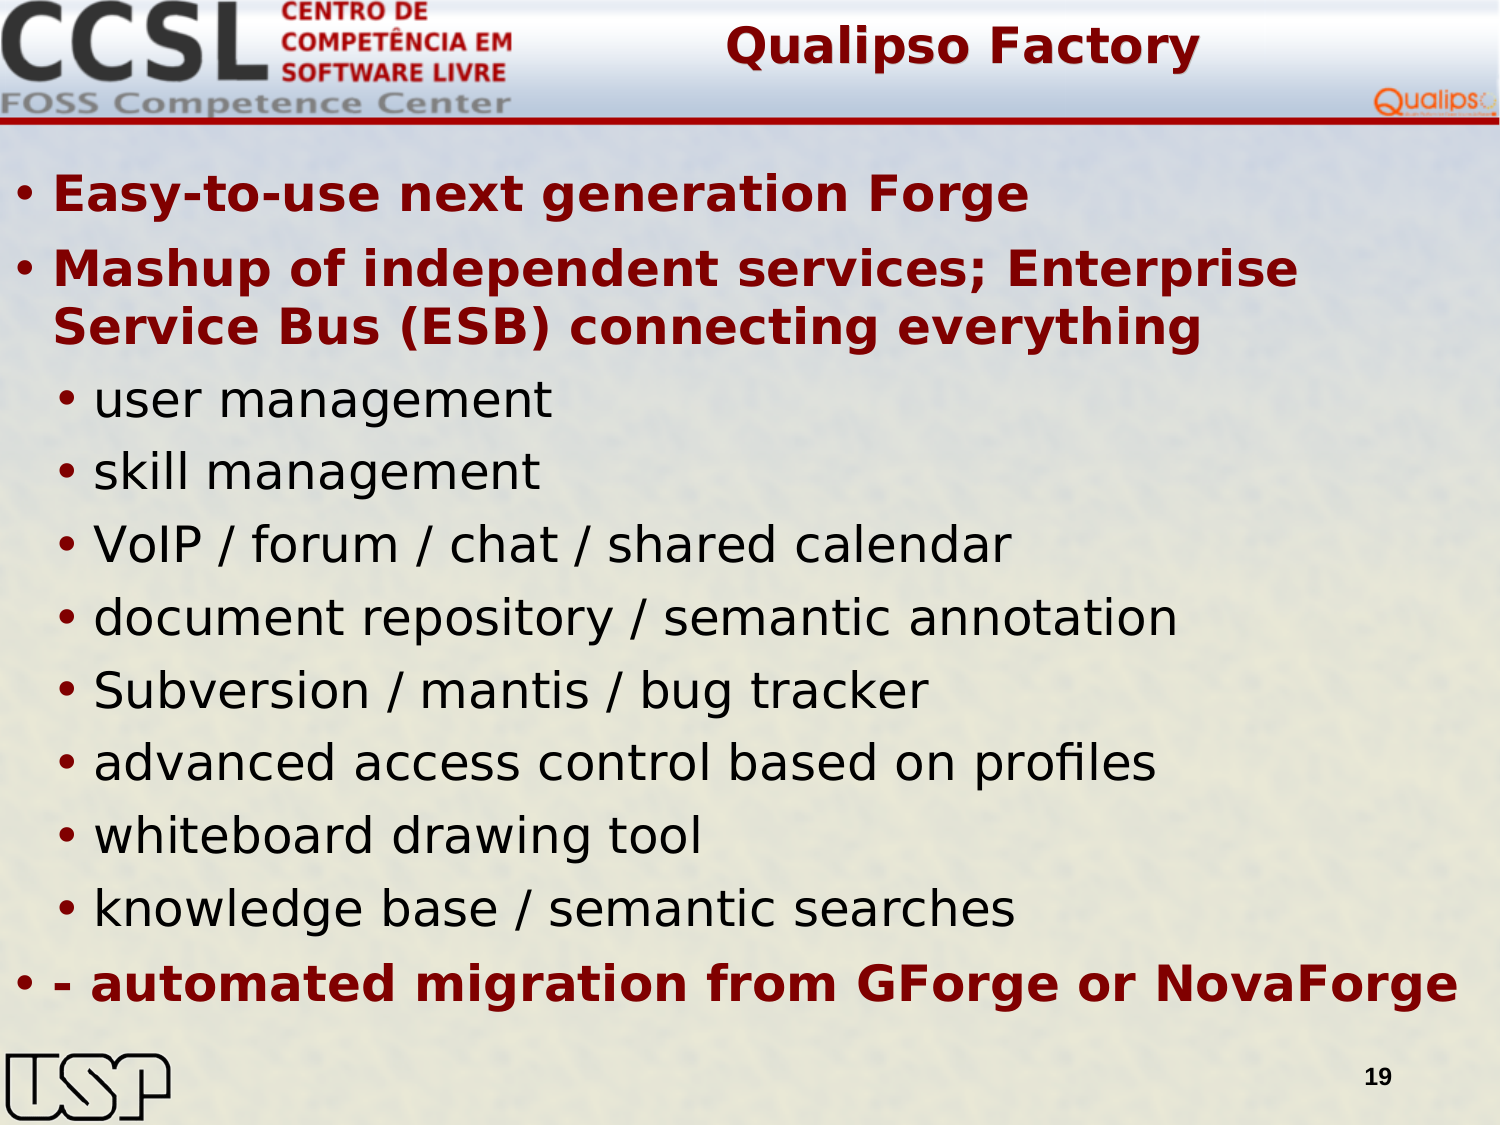

# Qualipso Factory
Easy-to-use next generation Forge
Mashup of independent services; Enterprise Service Bus (ESB) connecting everything
user management
skill management
VoIP / forum / chat / shared calendar
document repository / semantic annotation
Subversion / mantis / bug tracker
advanced access control based on profiles
whiteboard drawing tool
knowledge base / semantic searches
- automated migration from GForge or NovaForge